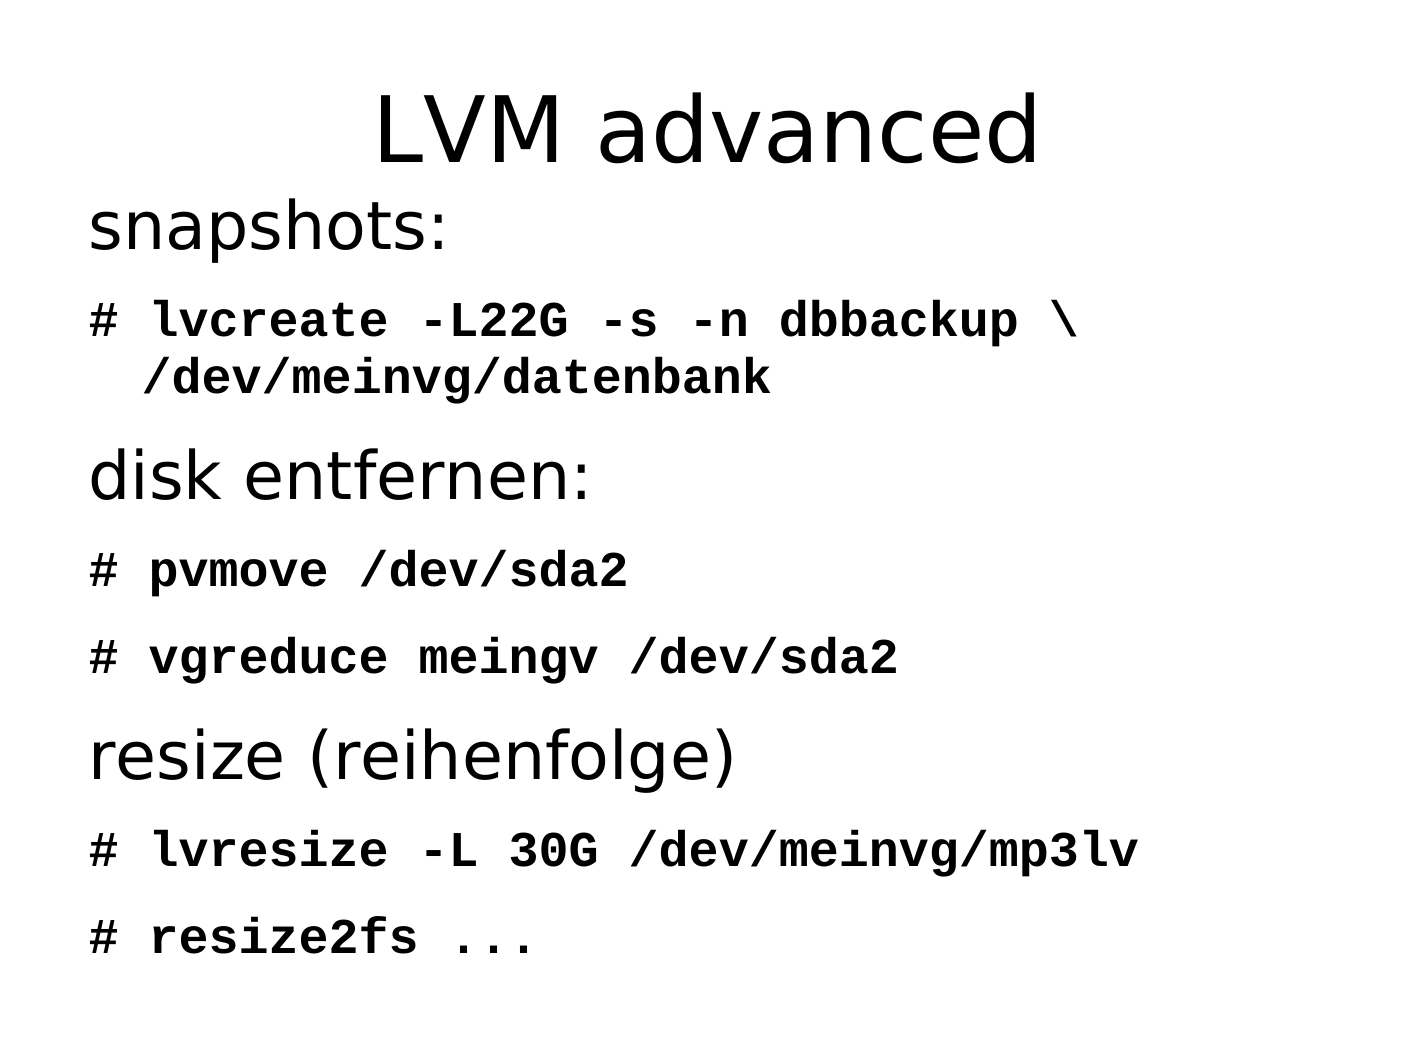

# LVM advanced
snapshots:
# lvcreate -L22G -s -n dbbackup \ /dev/meinvg/datenbank
disk entfernen:
# pvmove /dev/sda2
# vgreduce meingv /dev/sda2
resize (reihenfolge)
# lvresize -L 30G /dev/meinvg/mp3lv
# resize2fs ...